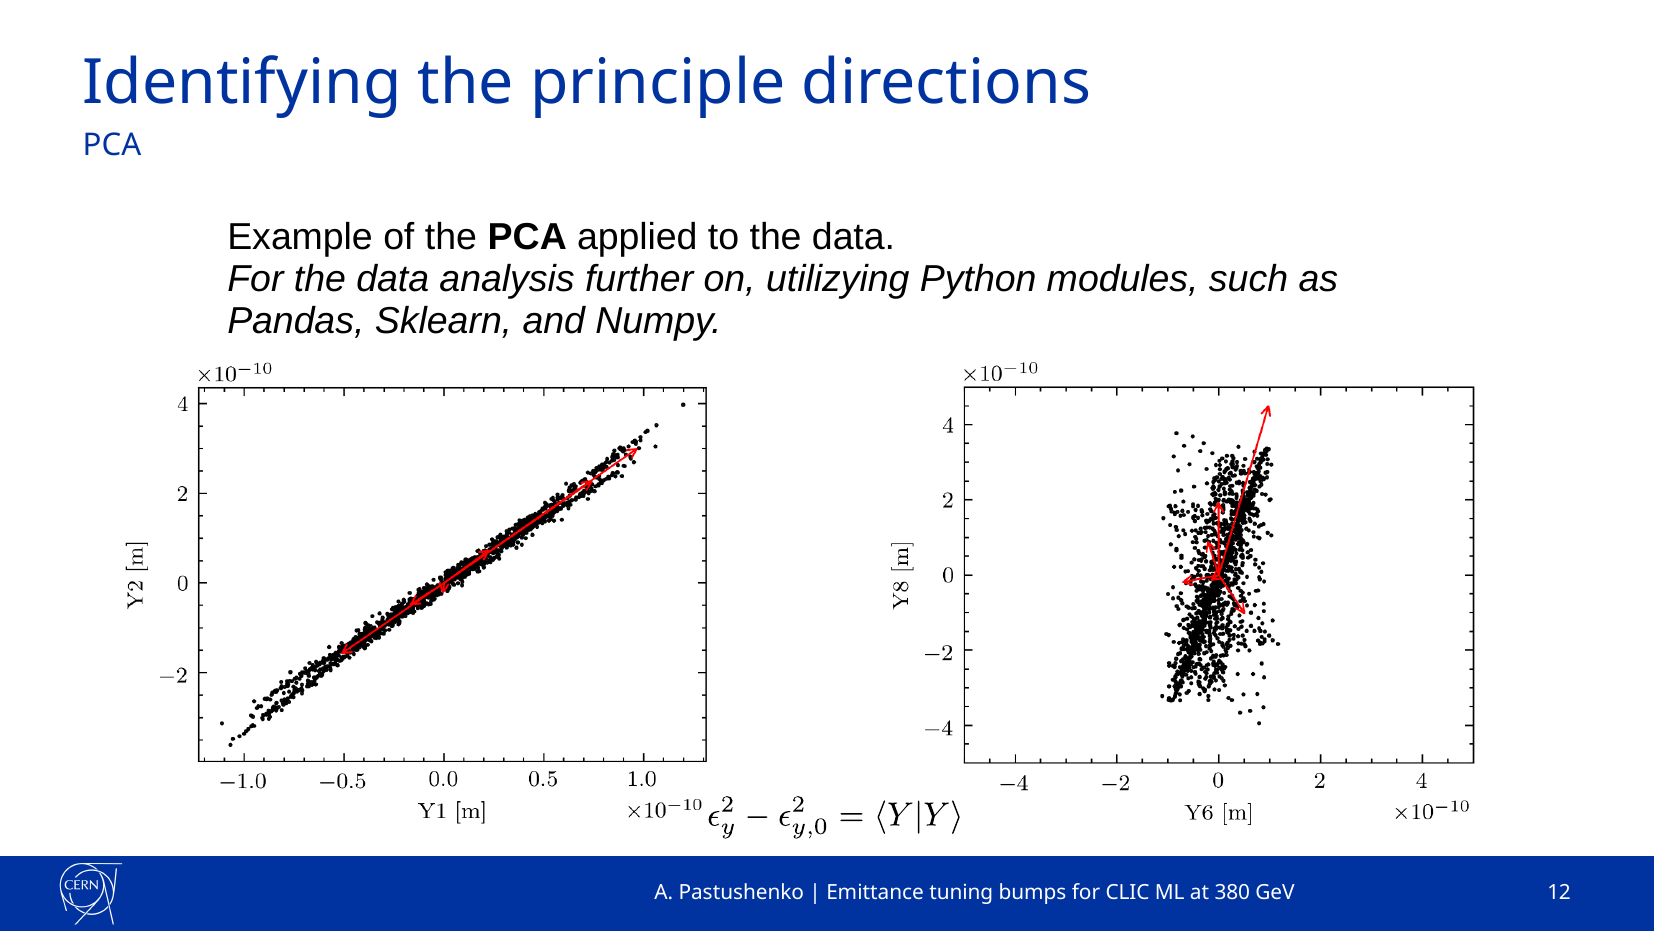

# Identifying the principle directions PCA
Example of the PCA applied to the data.
For the data analysis further on, utilizying Python modules, such as Pandas, Sklearn, and Numpy.
A. Pastushenko | Emittance tuning bumps for CLIC ML at 380 GeV
12